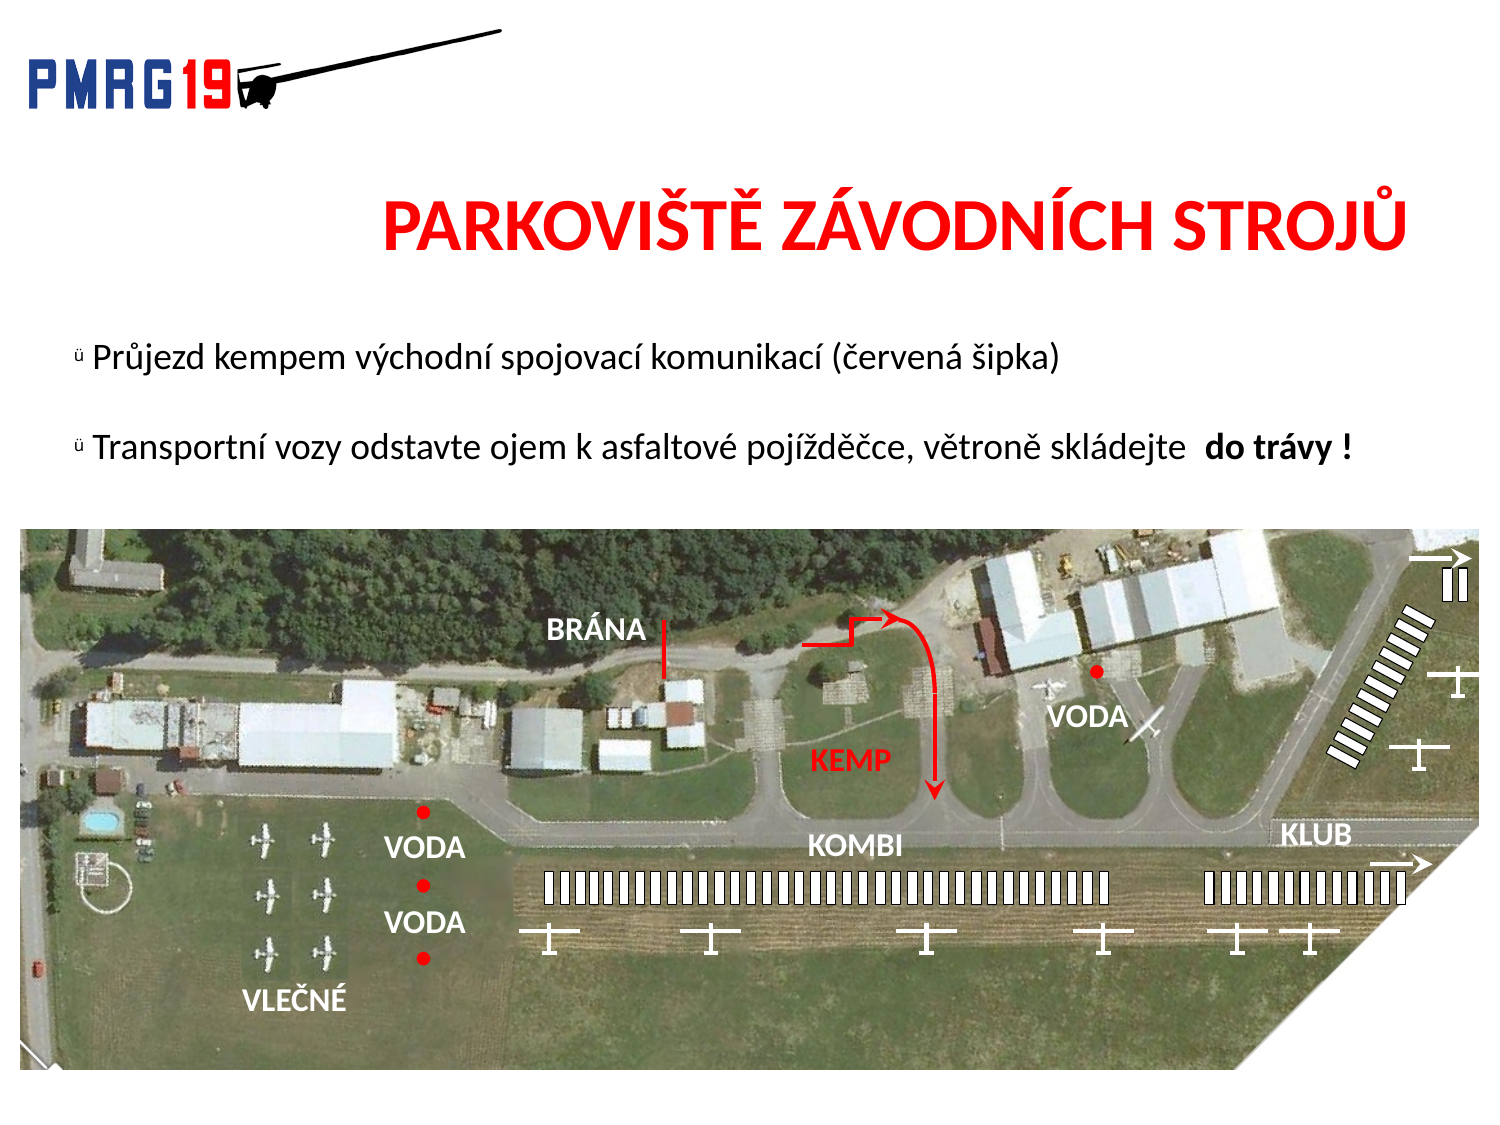

# PARKOVIŠTĚ ZÁVODNÍCH STROJŮ
 Průjezd kempem východní spojovací komunikací (červená šipka)
 Transportní vozy odstavte ojem k asfaltové pojížděčce, větroně skládejte do trávy !
BRÁNA
VODA
KEMP
KLUB
KOMBI
VODA
VODA
VLEČNÉ